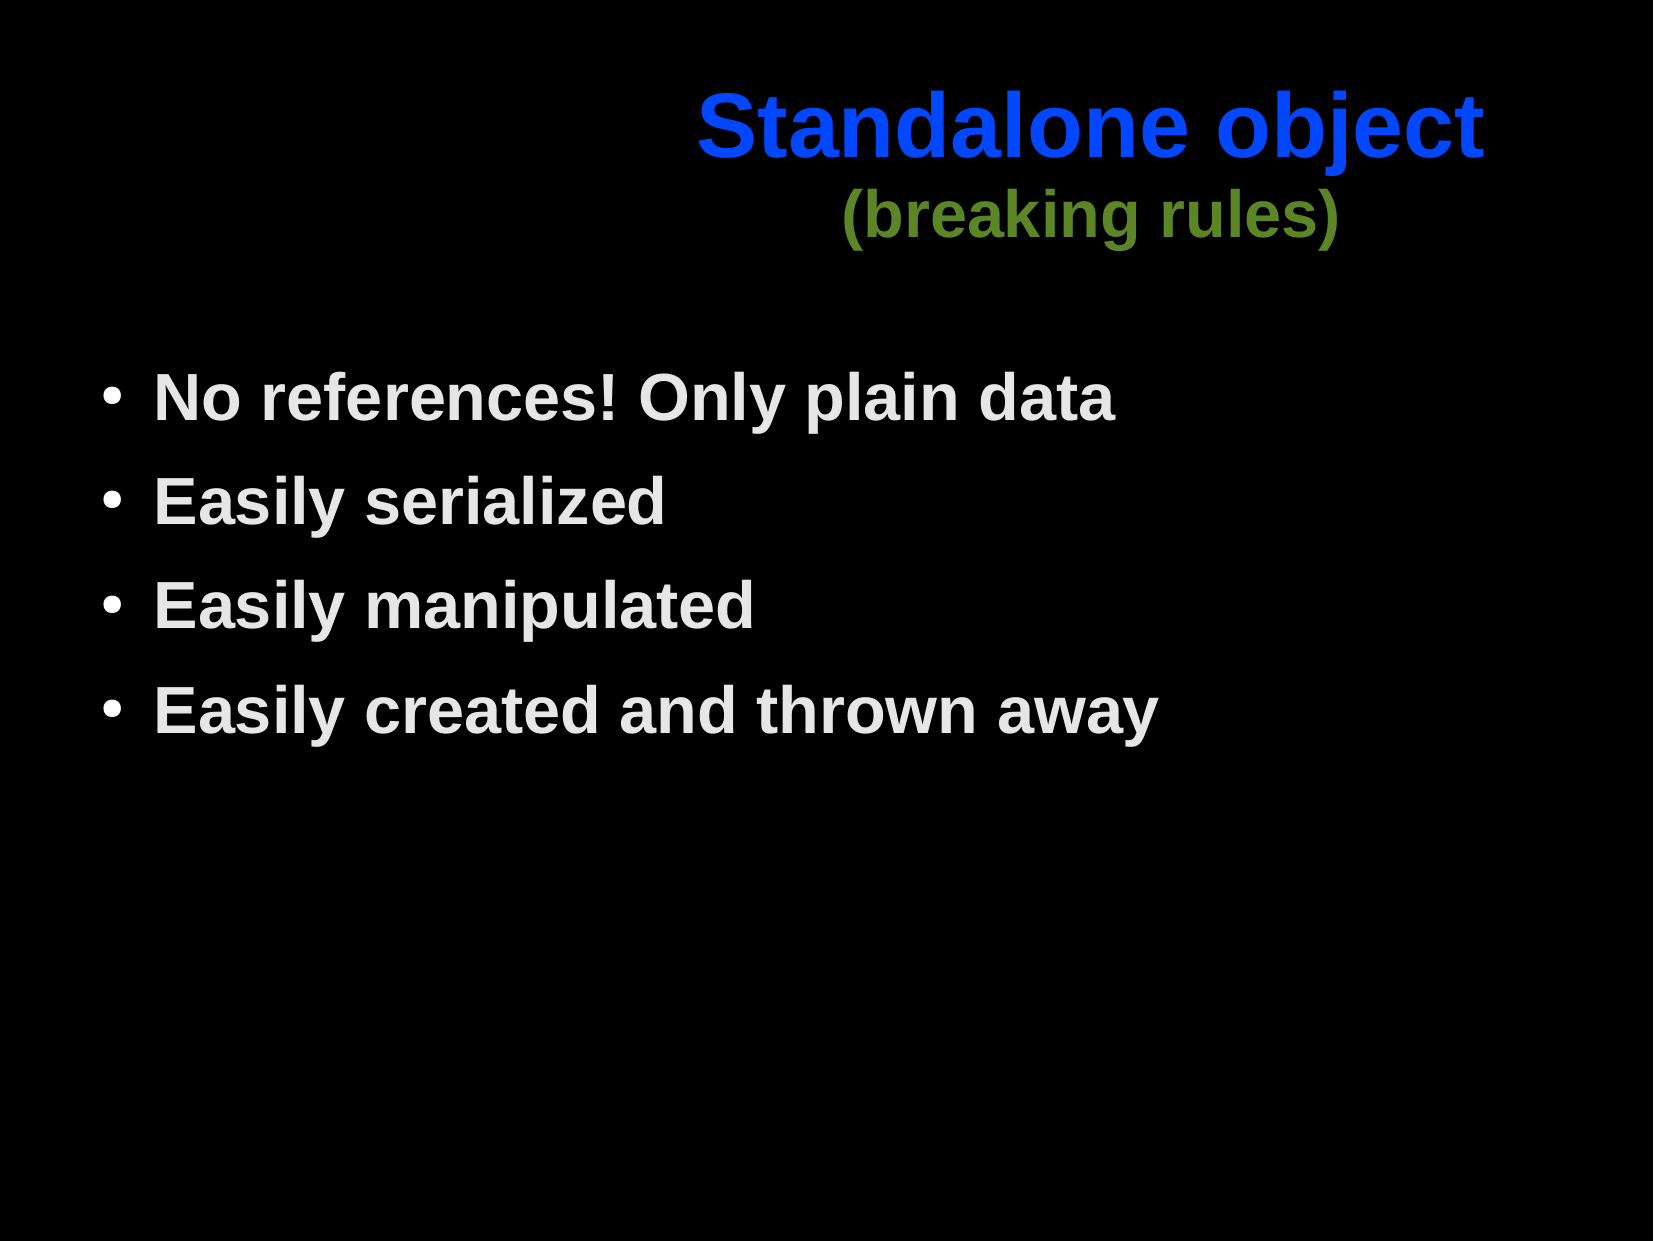

# Standalone object (breaking rules)
No references! Only plain data
Easily serialized
Easily manipulated
Easily created and thrown away